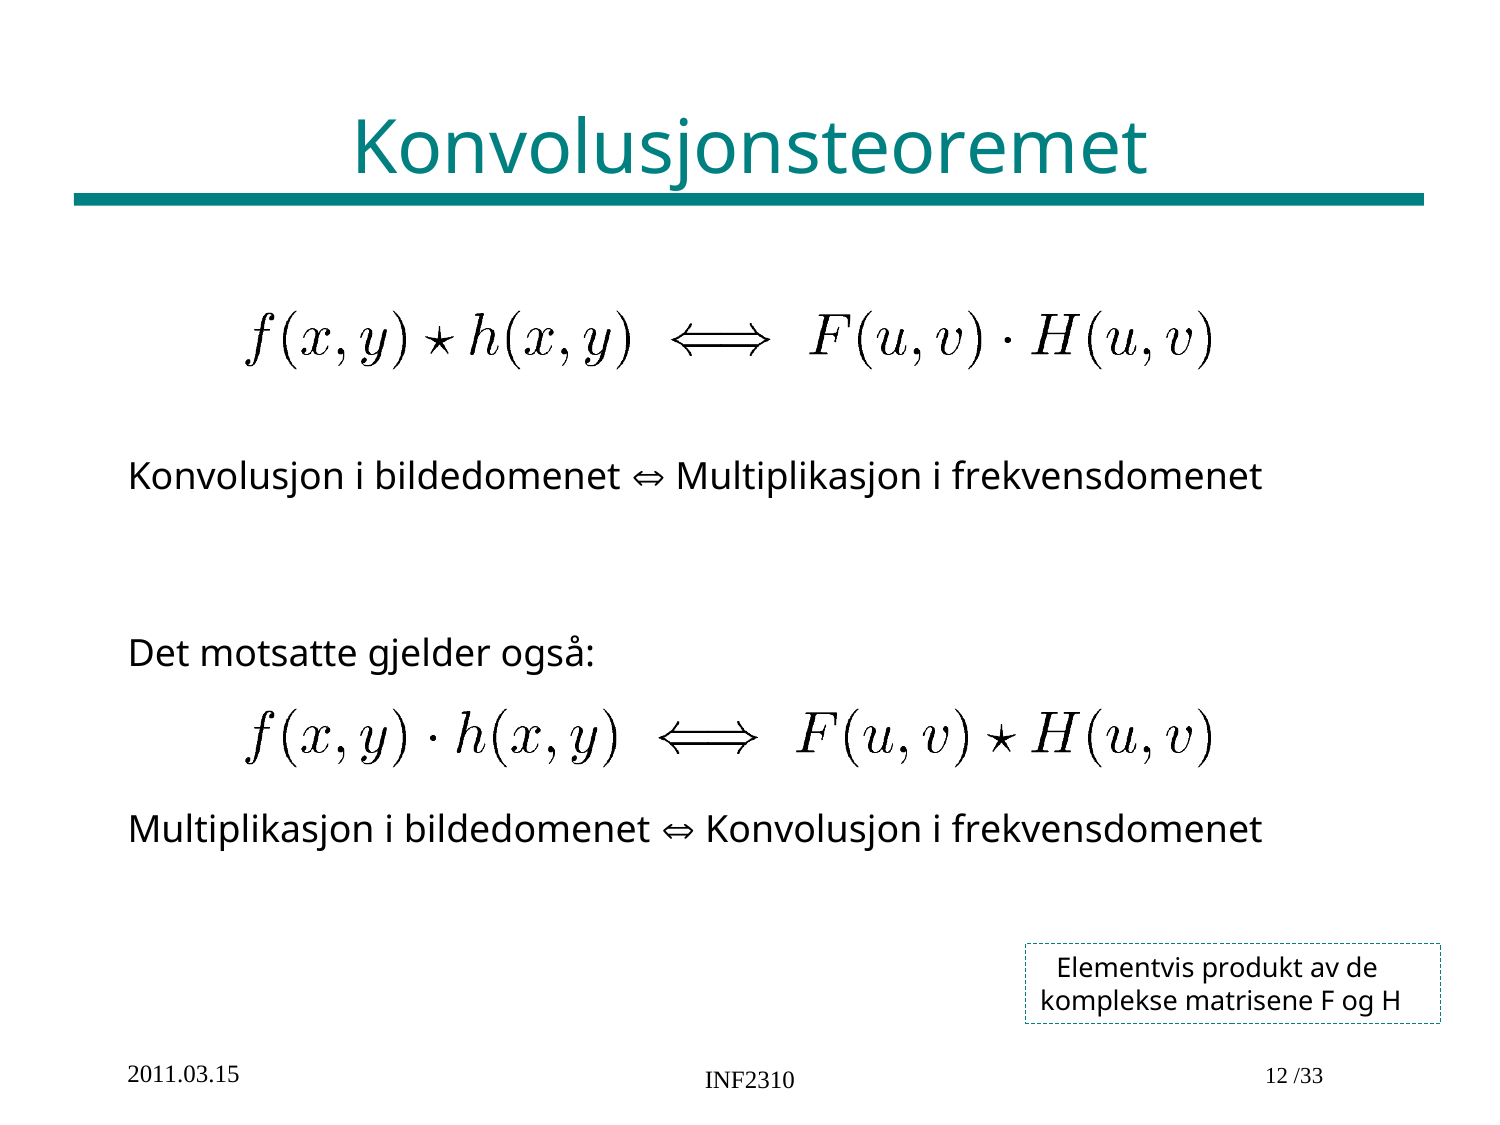

# Konvolusjonsteoremet
Konvolusjon i bildedomenet  Multiplikasjon i frekvensdomenet
Det motsatte gjelder også:
Multiplikasjon i bildedomenet  Konvolusjon i frekvensdomenet
Elementvis produkt av de
komplekse matrisene F og H
INF2310